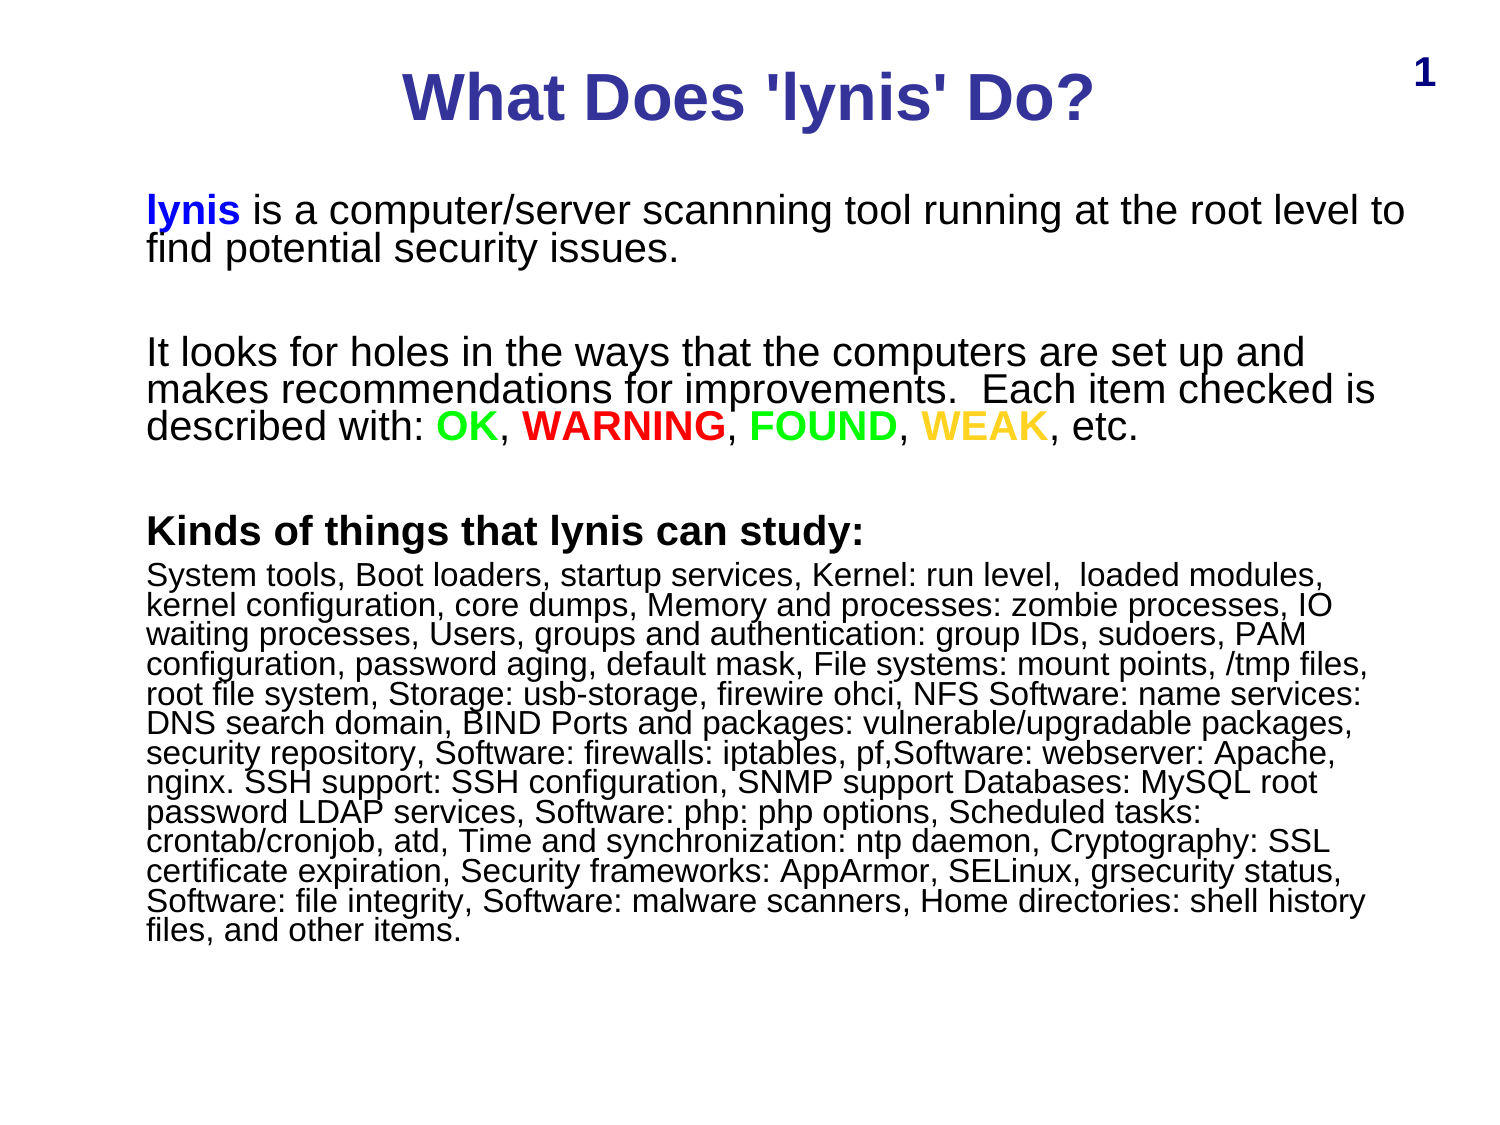

1
# What Does 'lynis' Do?
lynis is a computer/server scannning tool running at the root level to find potential security issues.
It looks for holes in the ways that the computers are set up and makes recommendations for improvements. Each item checked is described with: OK, WARNING, FOUND, WEAK, etc.
Kinds of things that lynis can study:
System tools, Boot loaders, startup services, Kernel: run level, loaded modules, kernel configuration, core dumps, Memory and processes: zombie processes, IO waiting processes, Users, groups and authentication: group IDs, sudoers, PAM configuration, password aging, default mask, File systems: mount points, /tmp files, root file system, Storage: usb-storage, firewire ohci, NFS Software: name services: DNS search domain, BIND Ports and packages: vulnerable/upgradable packages, security repository, Software: firewalls: iptables, pf,Software: webserver: Apache, nginx. SSH support: SSH configuration, SNMP support Databases: MySQL root password LDAP services, Software: php: php options, Scheduled tasks: crontab/cronjob, atd, Time and synchronization: ntp daemon, Cryptography: SSL certificate expiration, Security frameworks: AppArmor, SELinux, grsecurity status, Software: file integrity, Software: malware scanners, Home directories: shell history files, and other items.